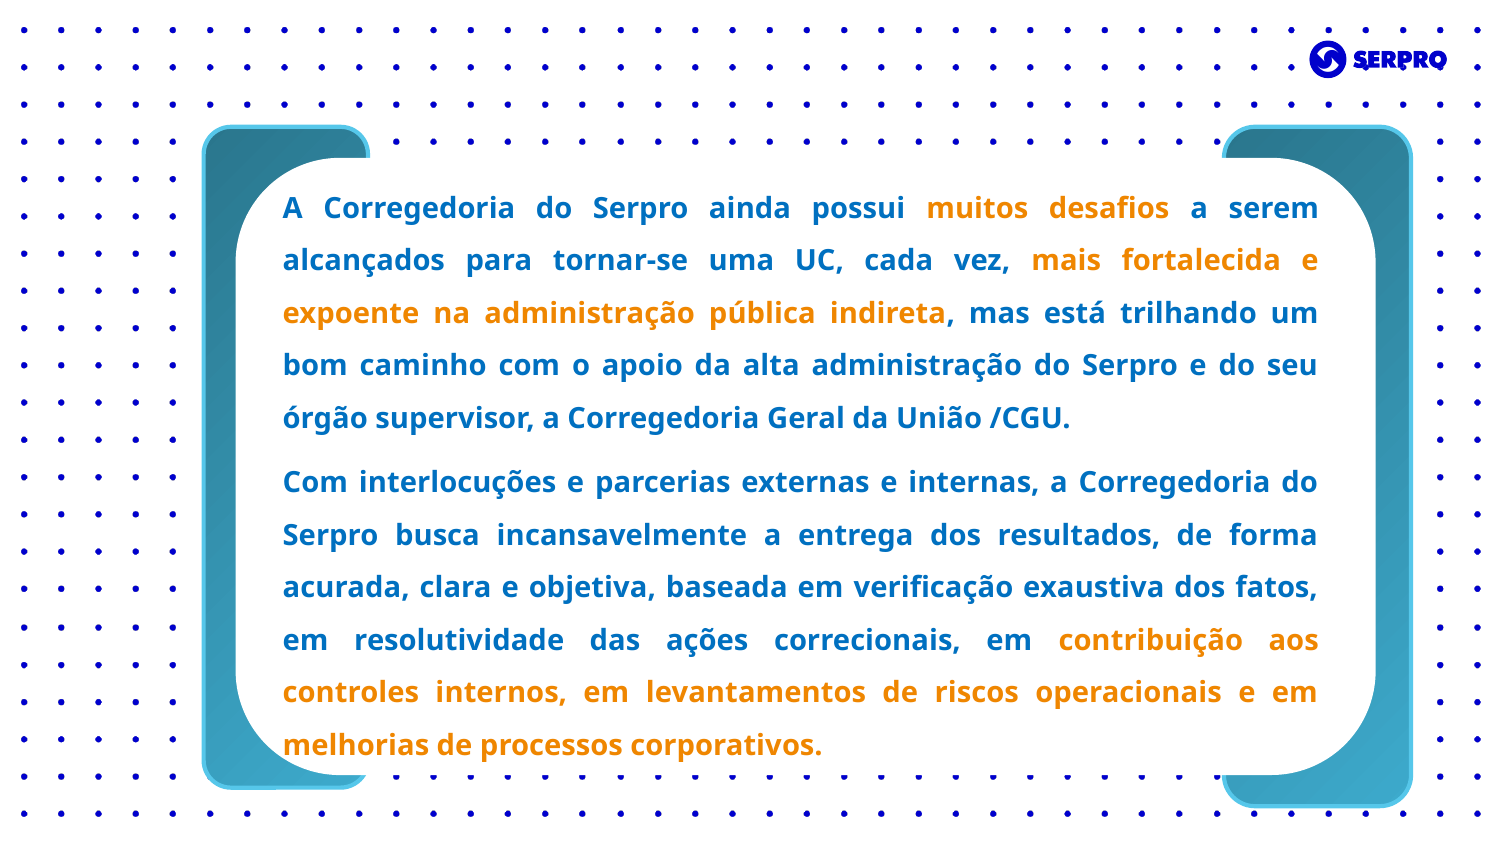

A Corregedoria do Serpro ainda possui muitos desafios a serem alcançados para tornar-se uma UC, cada vez, mais fortalecida e expoente na administração pública indireta, mas está trilhando um bom caminho com o apoio da alta administração do Serpro e do seu órgão supervisor, a Corregedoria Geral da União /CGU.
Com interlocuções e parcerias externas e internas, a Corregedoria do Serpro busca incansavelmente a entrega dos resultados, de forma acurada, clara e objetiva, baseada em verificação exaustiva dos fatos, em resolutividade das ações correcionais, em contribuição aos controles internos, em levantamentos de riscos operacionais e em melhorias de processos corporativos.